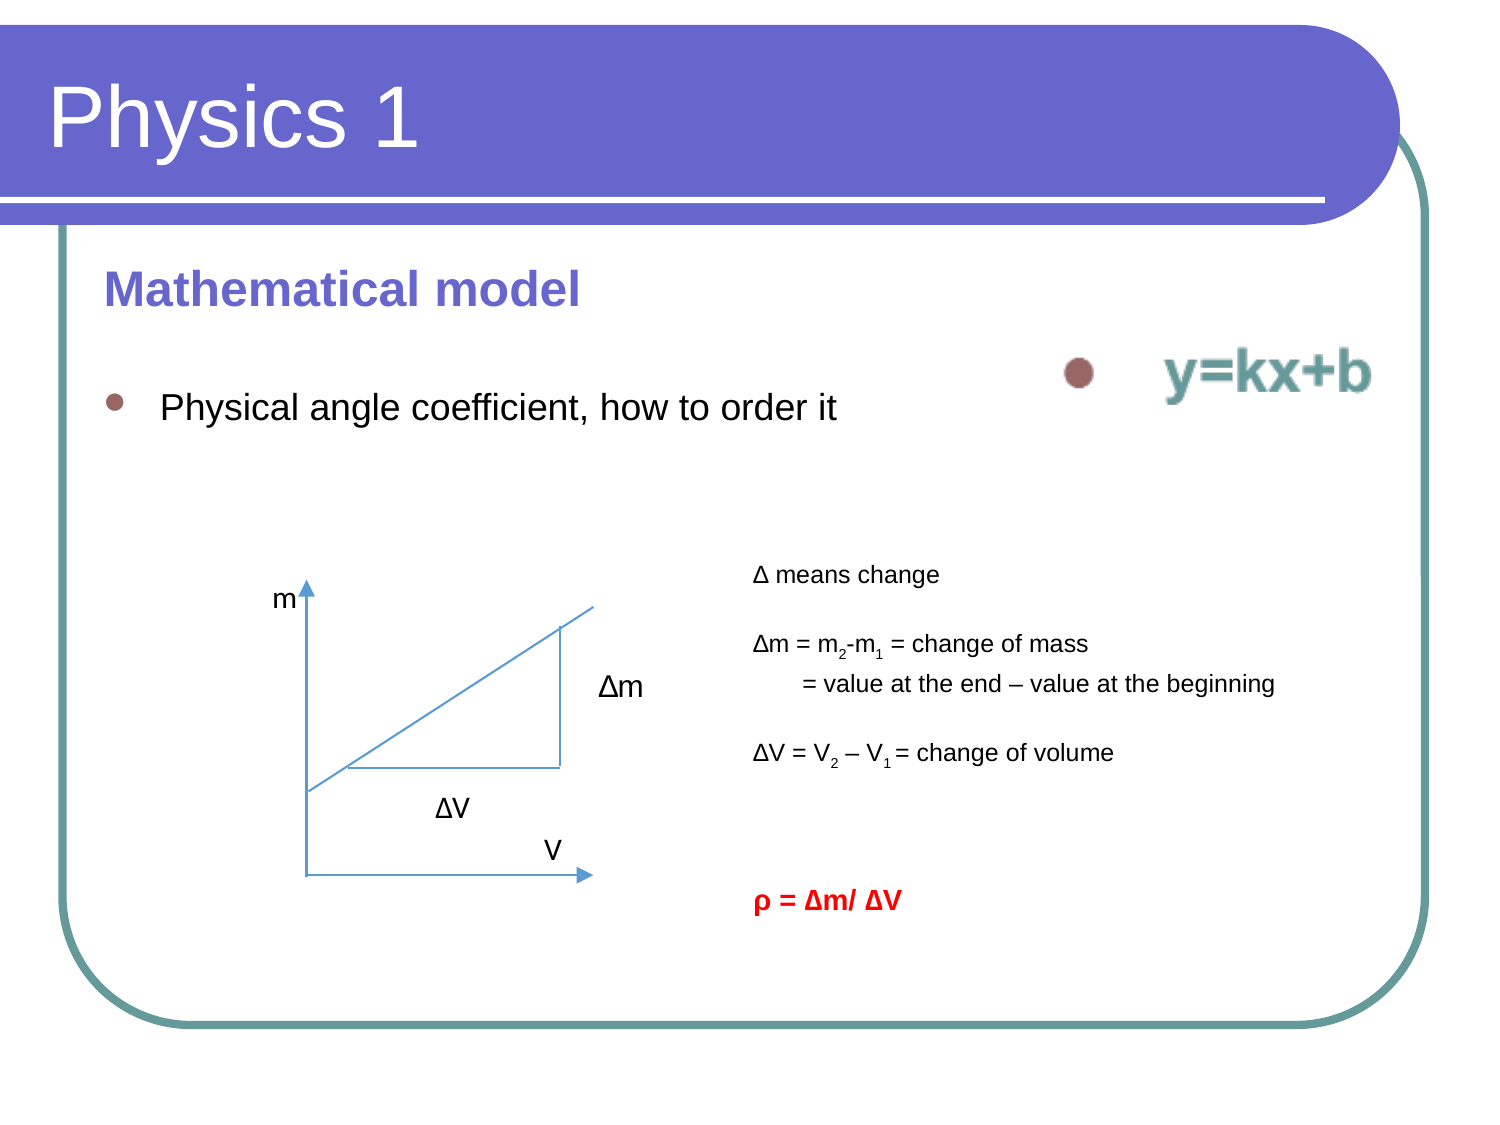

# Physics 1
Mathematical model
Physical angle coefficient, how to order it
∆ means change
∆m = m2-m1 = change of mass
 = value at the end – value at the beginning
∆V = V2 – V1 = change of volume
ρ = ∆m/ ∆V